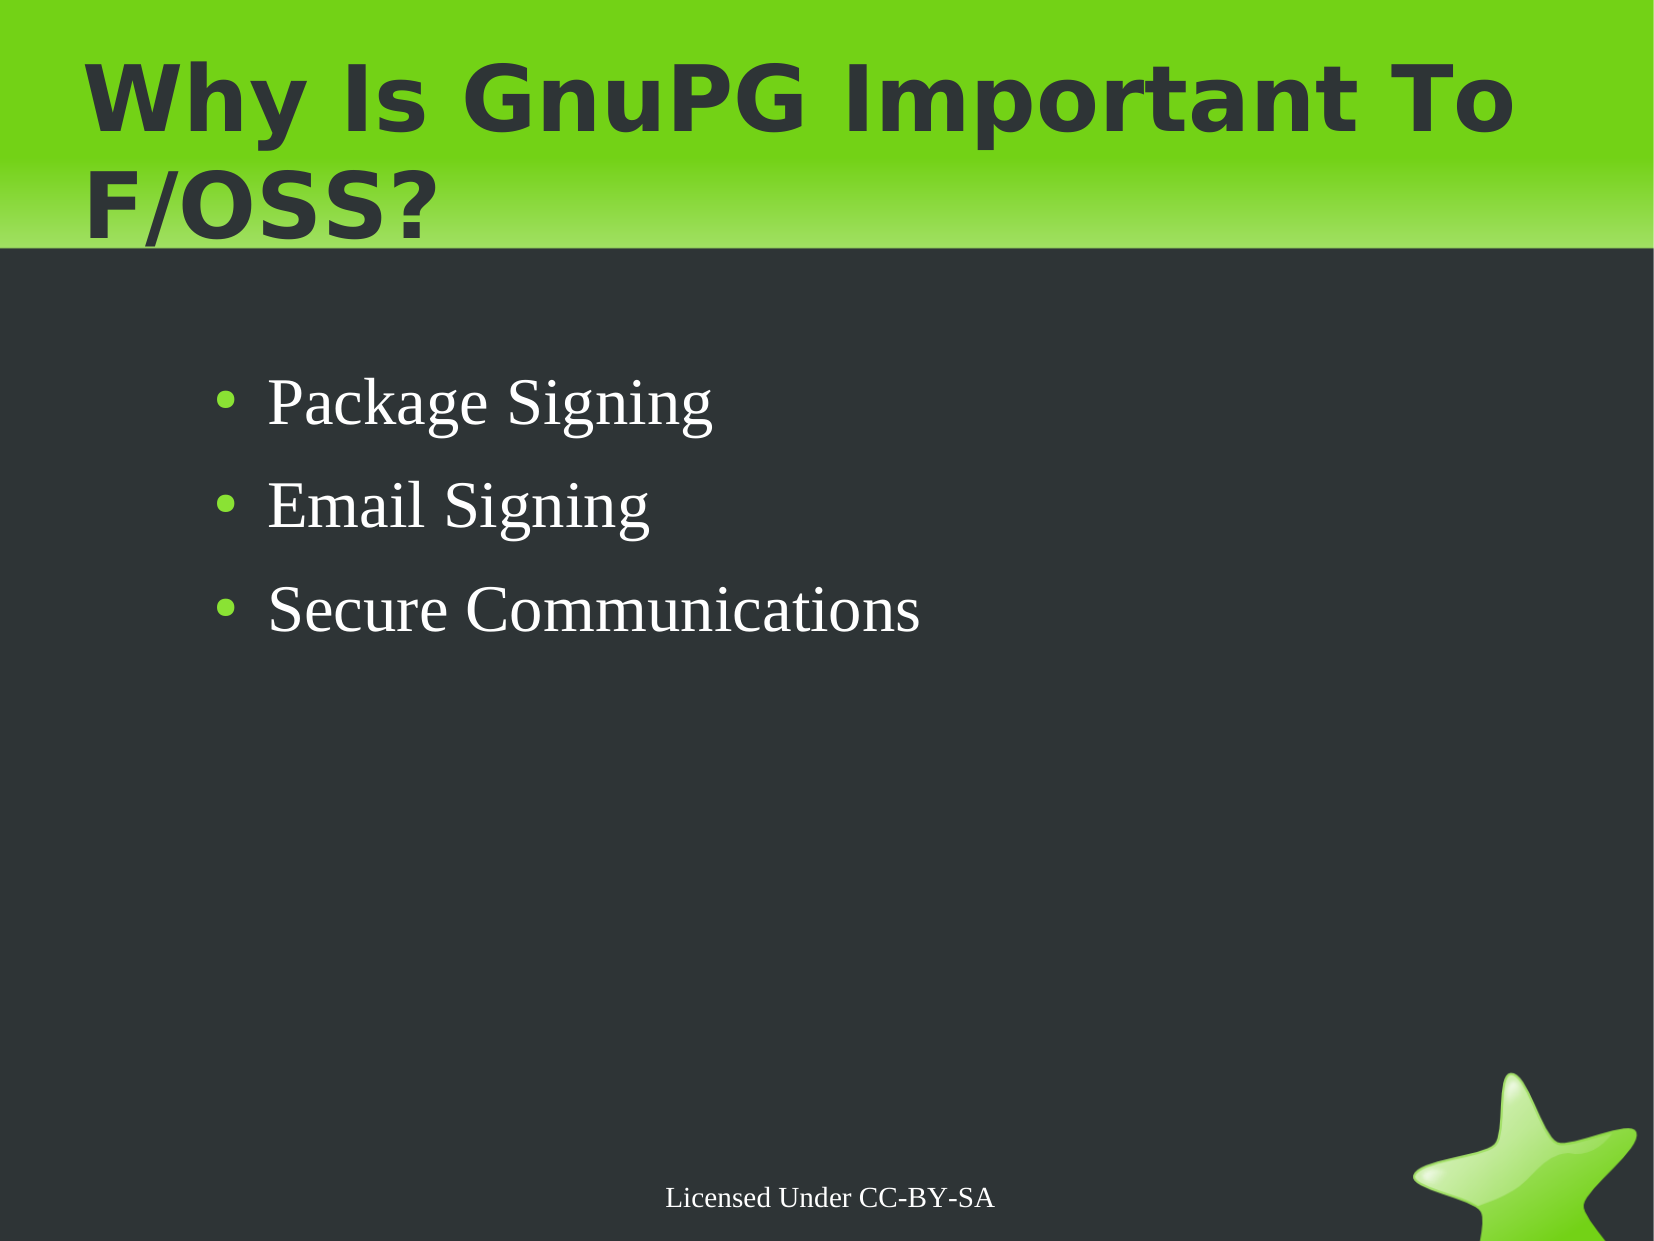

# Why Is GnuPG Important To F/OSS?
Package Signing
Email Signing
Secure Communications
Licensed Under CC-BY-SA